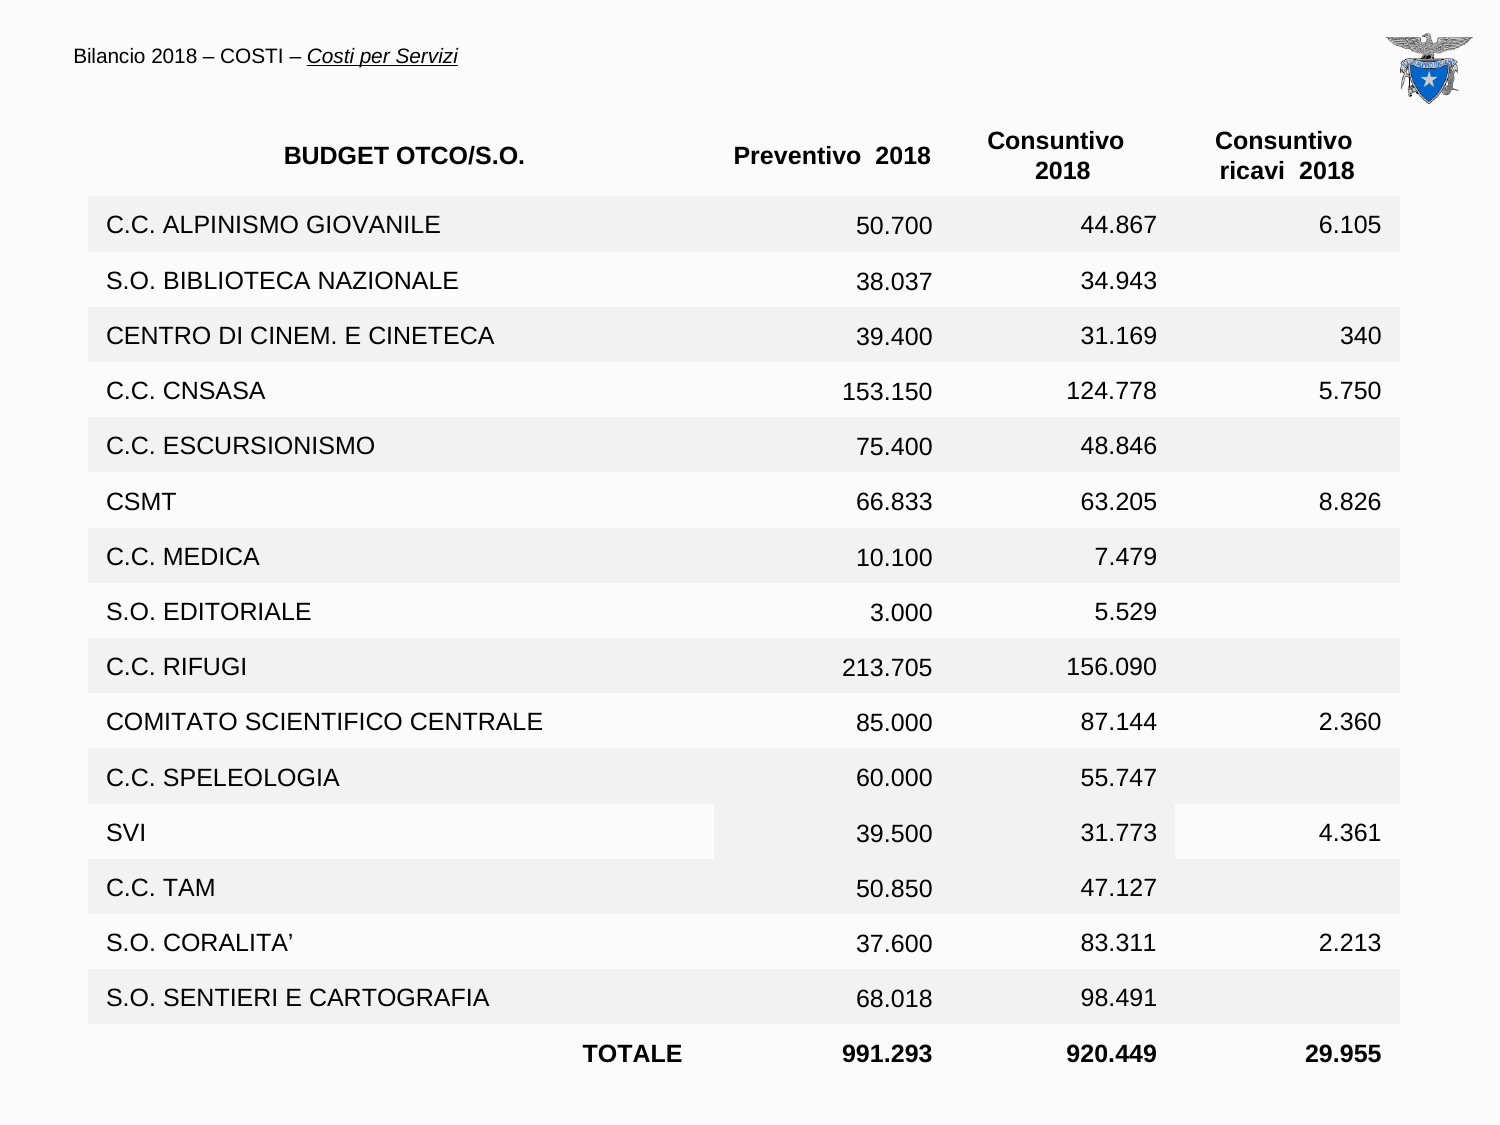

Bilancio 2018 – COSTI – Costi per Servizi
| BUDGET OTCO/S.O. | Preventivo 2018 | Consuntivo 2018 | Consuntivo ricavi 2018 |
| --- | --- | --- | --- |
| C.C. ALPINISMO GIOVANILE | 50.700 | 44.867 | 6.105 |
| S.O. BIBLIOTECA NAZIONALE | 38.037 | 34.943 | |
| CENTRO DI CINEM. E CINETECA | 39.400 | 31.169 | 340 |
| C.C. CNSASA | 153.150 | 124.778 | 5.750 |
| C.C. ESCURSIONISMO | 75.400 | 48.846 | |
| CSMT | 66.833 | 63.205 | 8.826 |
| C.C. MEDICA | 10.100 | 7.479 | |
| S.O. EDITORIALE | 3.000 | 5.529 | |
| C.C. RIFUGI | 213.705 | 156.090 | |
| COMITATO SCIENTIFICO CENTRALE | 85.000 | 87.144 | 2.360 |
| C.C. SPELEOLOGIA | 60.000 | 55.747 | |
| SVI | 39.500 | 31.773 | 4.361 |
| C.C. TAM | 50.850 | 47.127 | |
| S.O. CORALITA’ | 37.600 | 83.311 | 2.213 |
| S.O. SENTIERI E CARTOGRAFIA | 68.018 | 98.491 | |
| TOTALE | 991.293 | 920.449 | 29.955 |